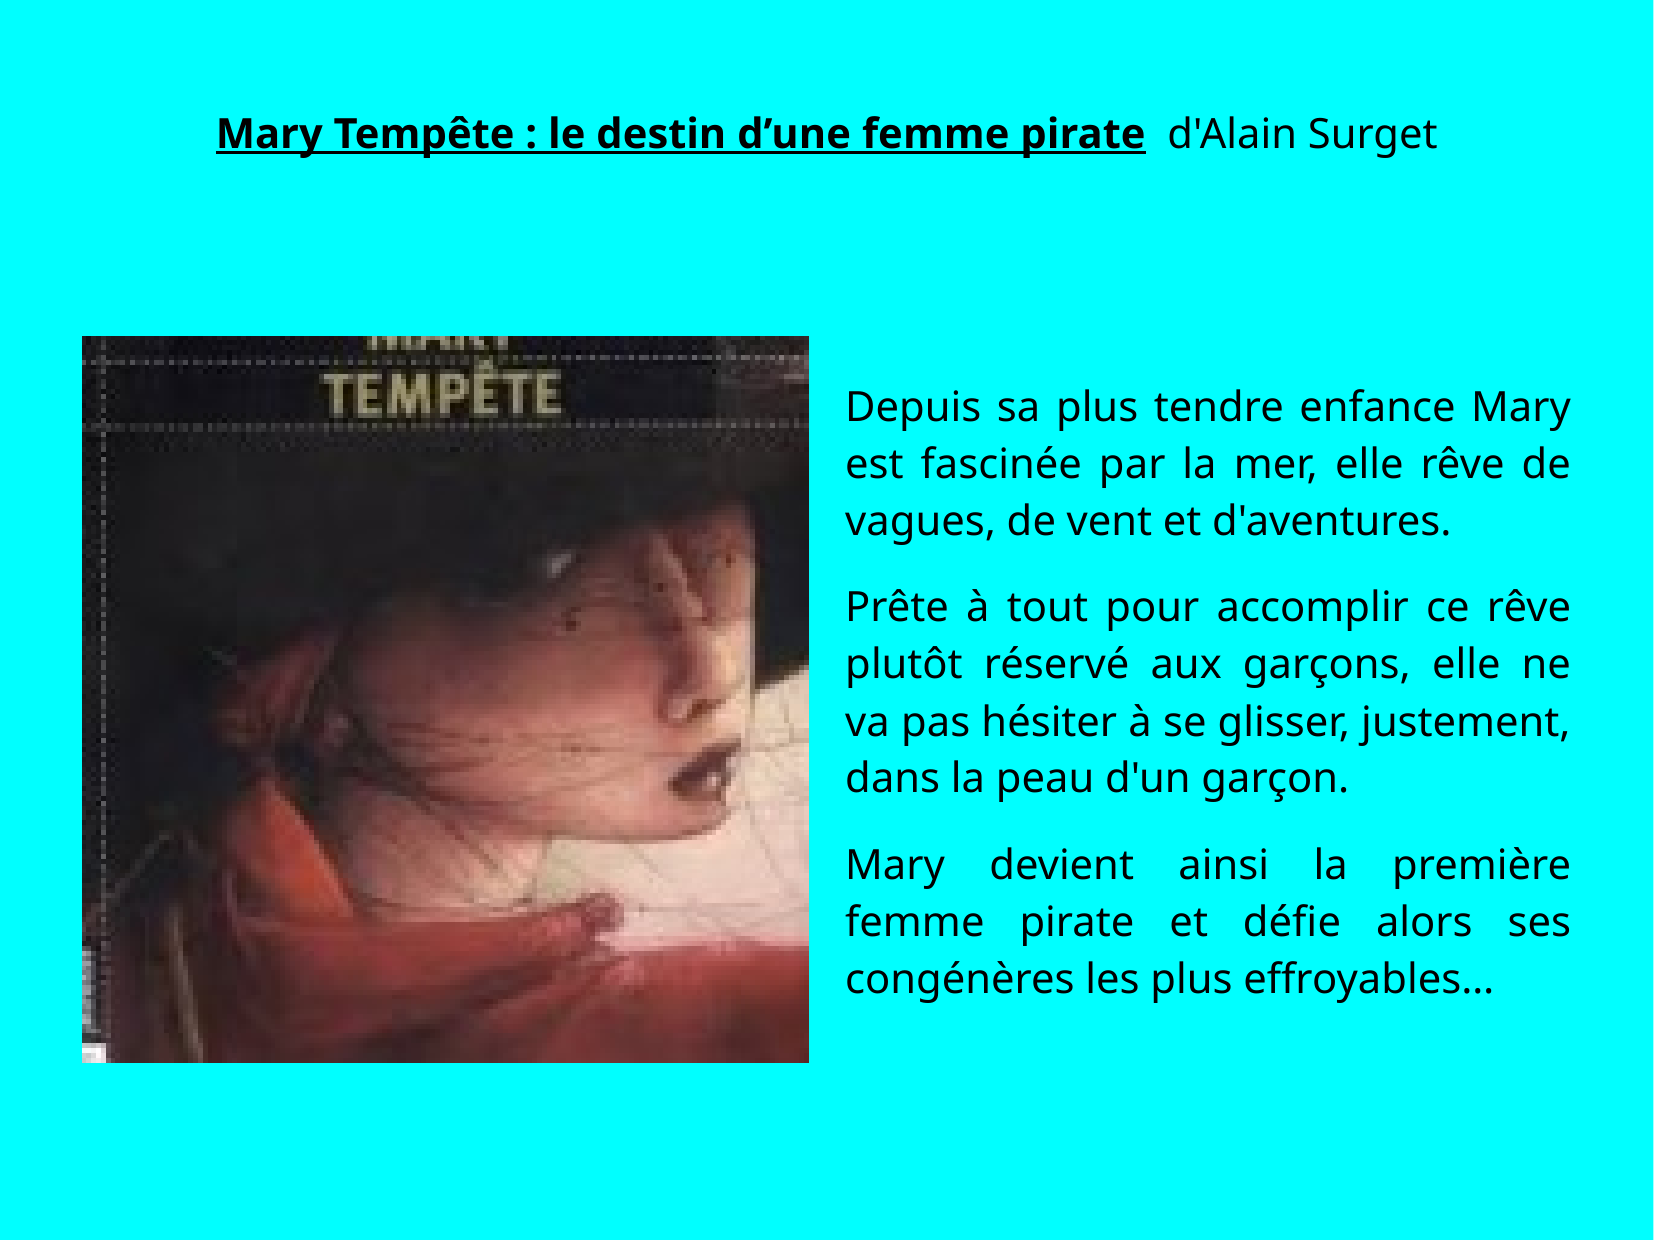

# Mary Tempête : le destin d’une femme pirate d'Alain Surget
Depuis sa plus tendre enfance Mary est fascinée par la mer, elle rêve de vagues, de vent et d'aventures.
Prête à tout pour accomplir ce rêve plutôt réservé aux garçons, elle ne va pas hésiter à se glisser, justement, dans la peau d'un garçon.
Mary devient ainsi la première femme pirate et défie alors ses congénères les plus effroyables…